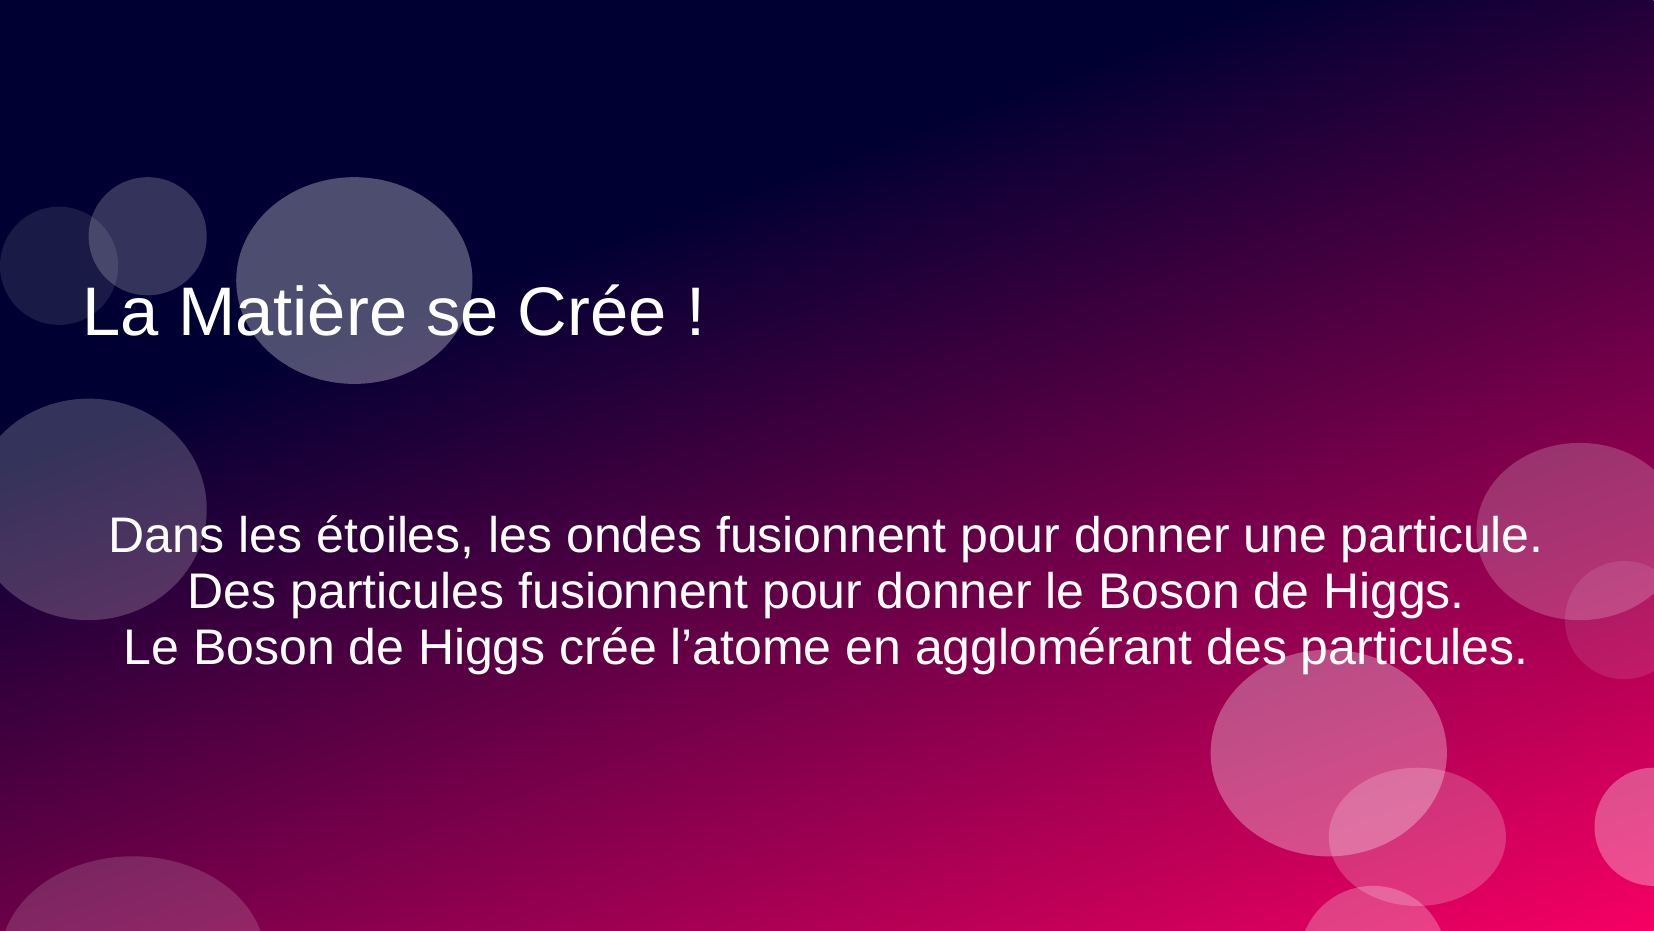

# La Matière se Crée !
Dans les étoiles, les ondes fusionnent pour donner une particule.
Des particules fusionnent pour donner le Boson de Higgs.
Le Boson de Higgs crée l’atome en agglomérant des particules.